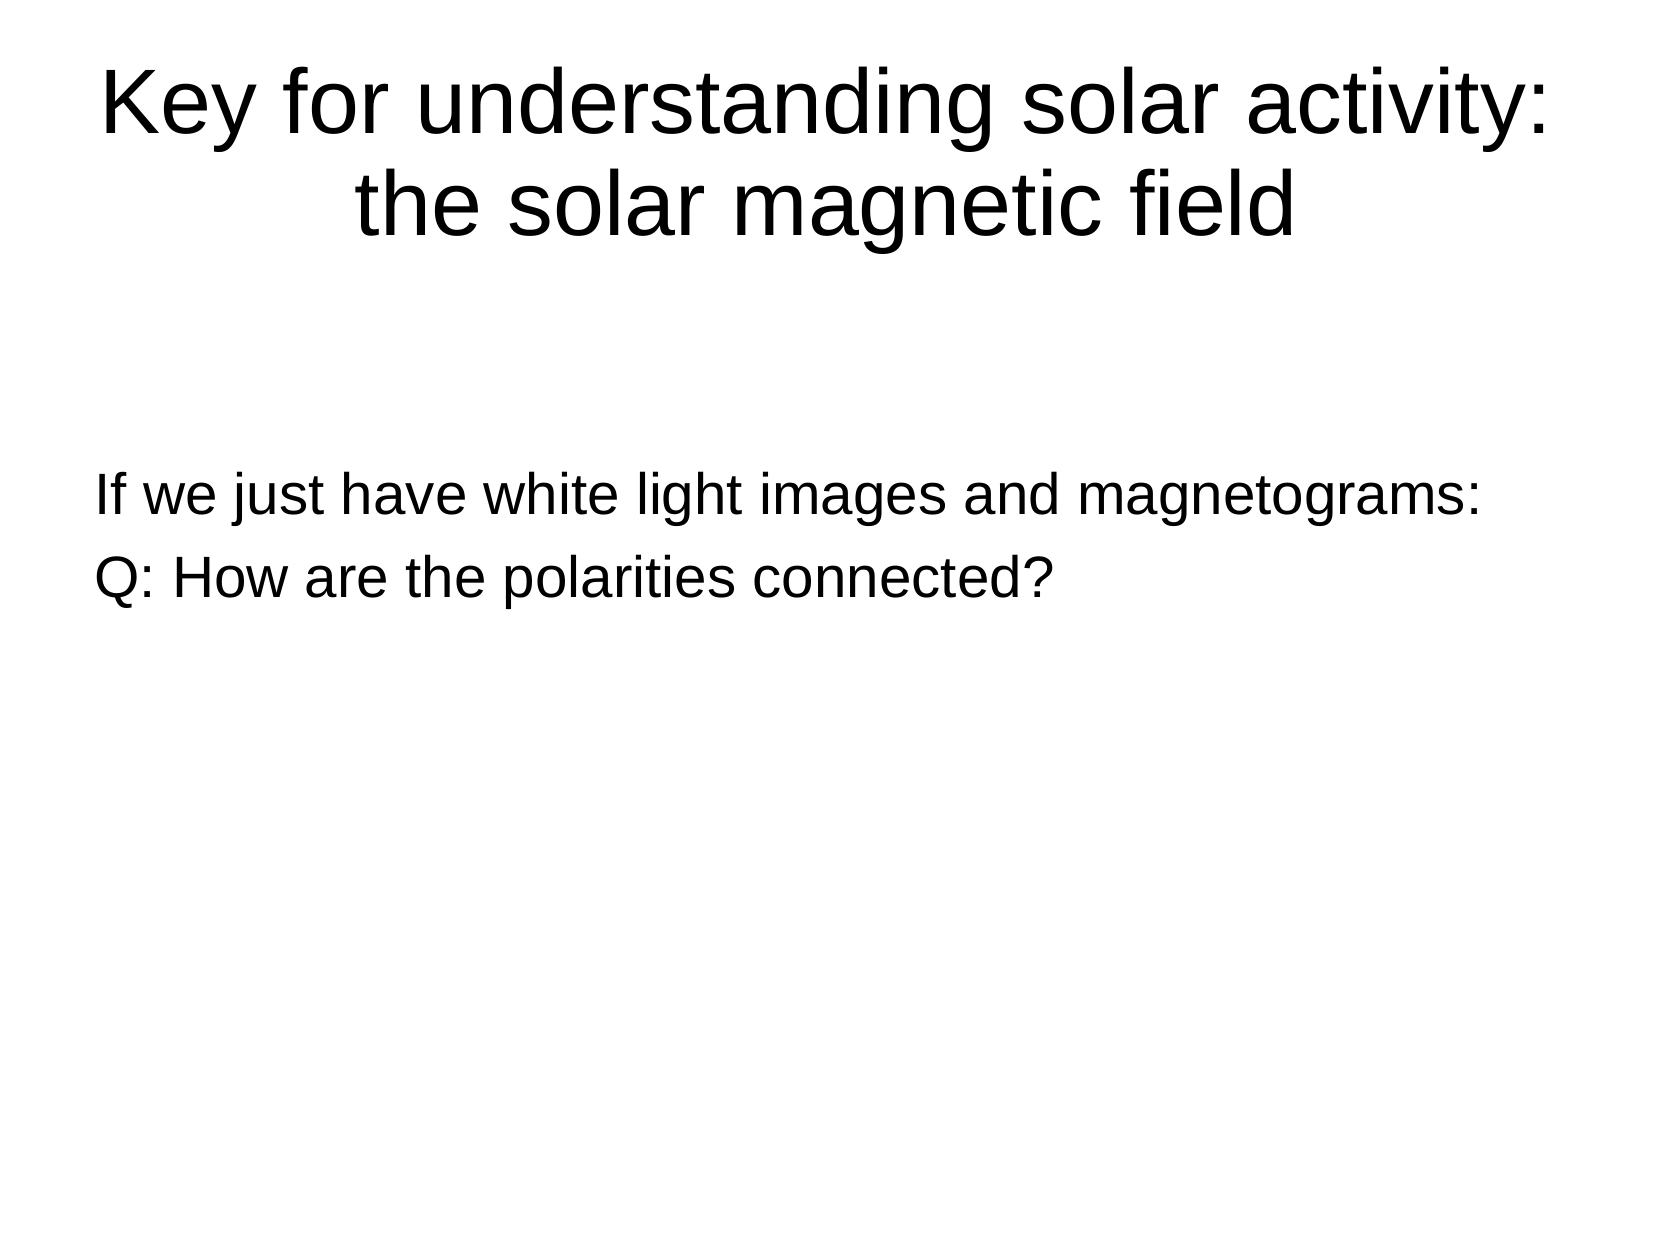

# Key for understanding solar activity: the solar magnetic field
If we just have white light images and magnetograms:
Q: How are the polarities connected?